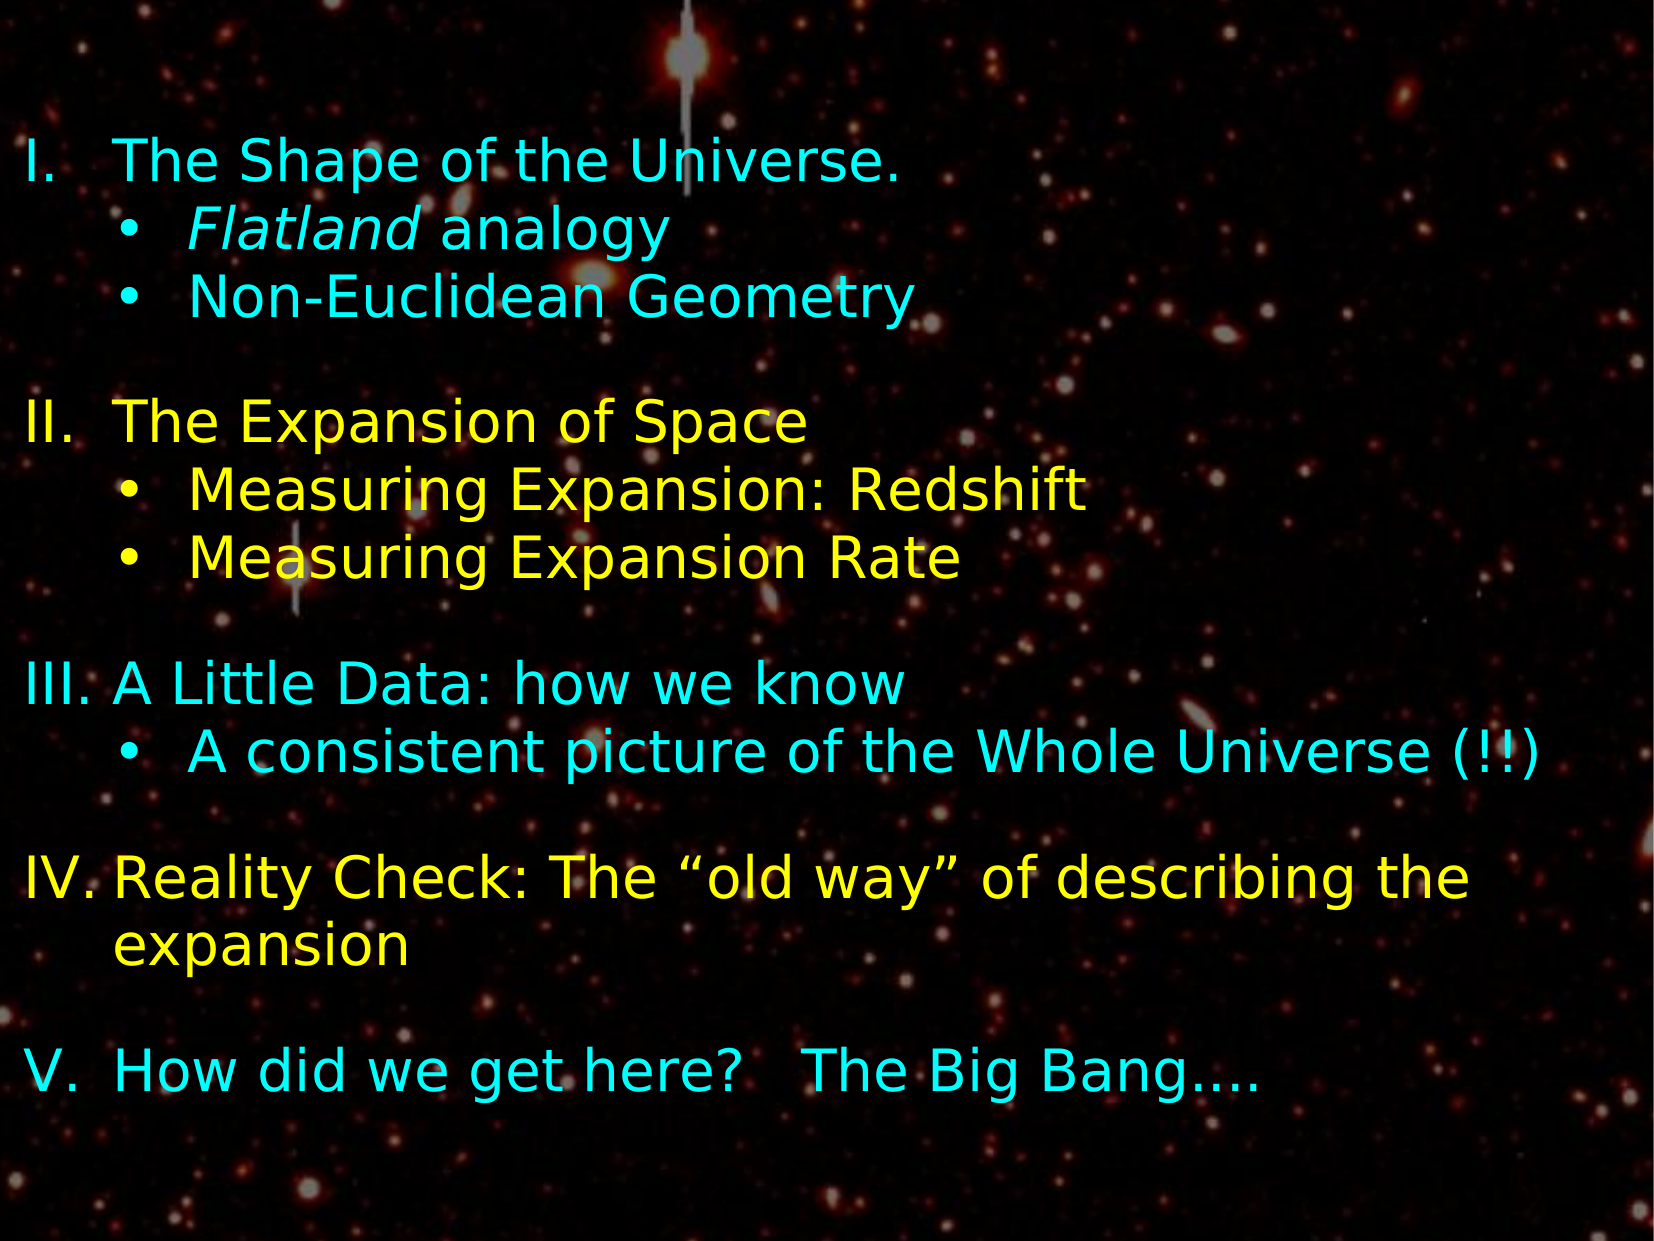

I.	The Shape of the Universe.
	•	Flatland analogy
	•	Non-Euclidean Geometry
II.	The Expansion of Space
	•	Measuring Expansion: Redshift
	•	Measuring Expansion Rate
III.	A Little Data: how we know
	•	A consistent picture of the Whole Universe (!!)
IV.	Reality Check: The “old way” of describing the expansion
V.	How did we get here? The Big Bang....